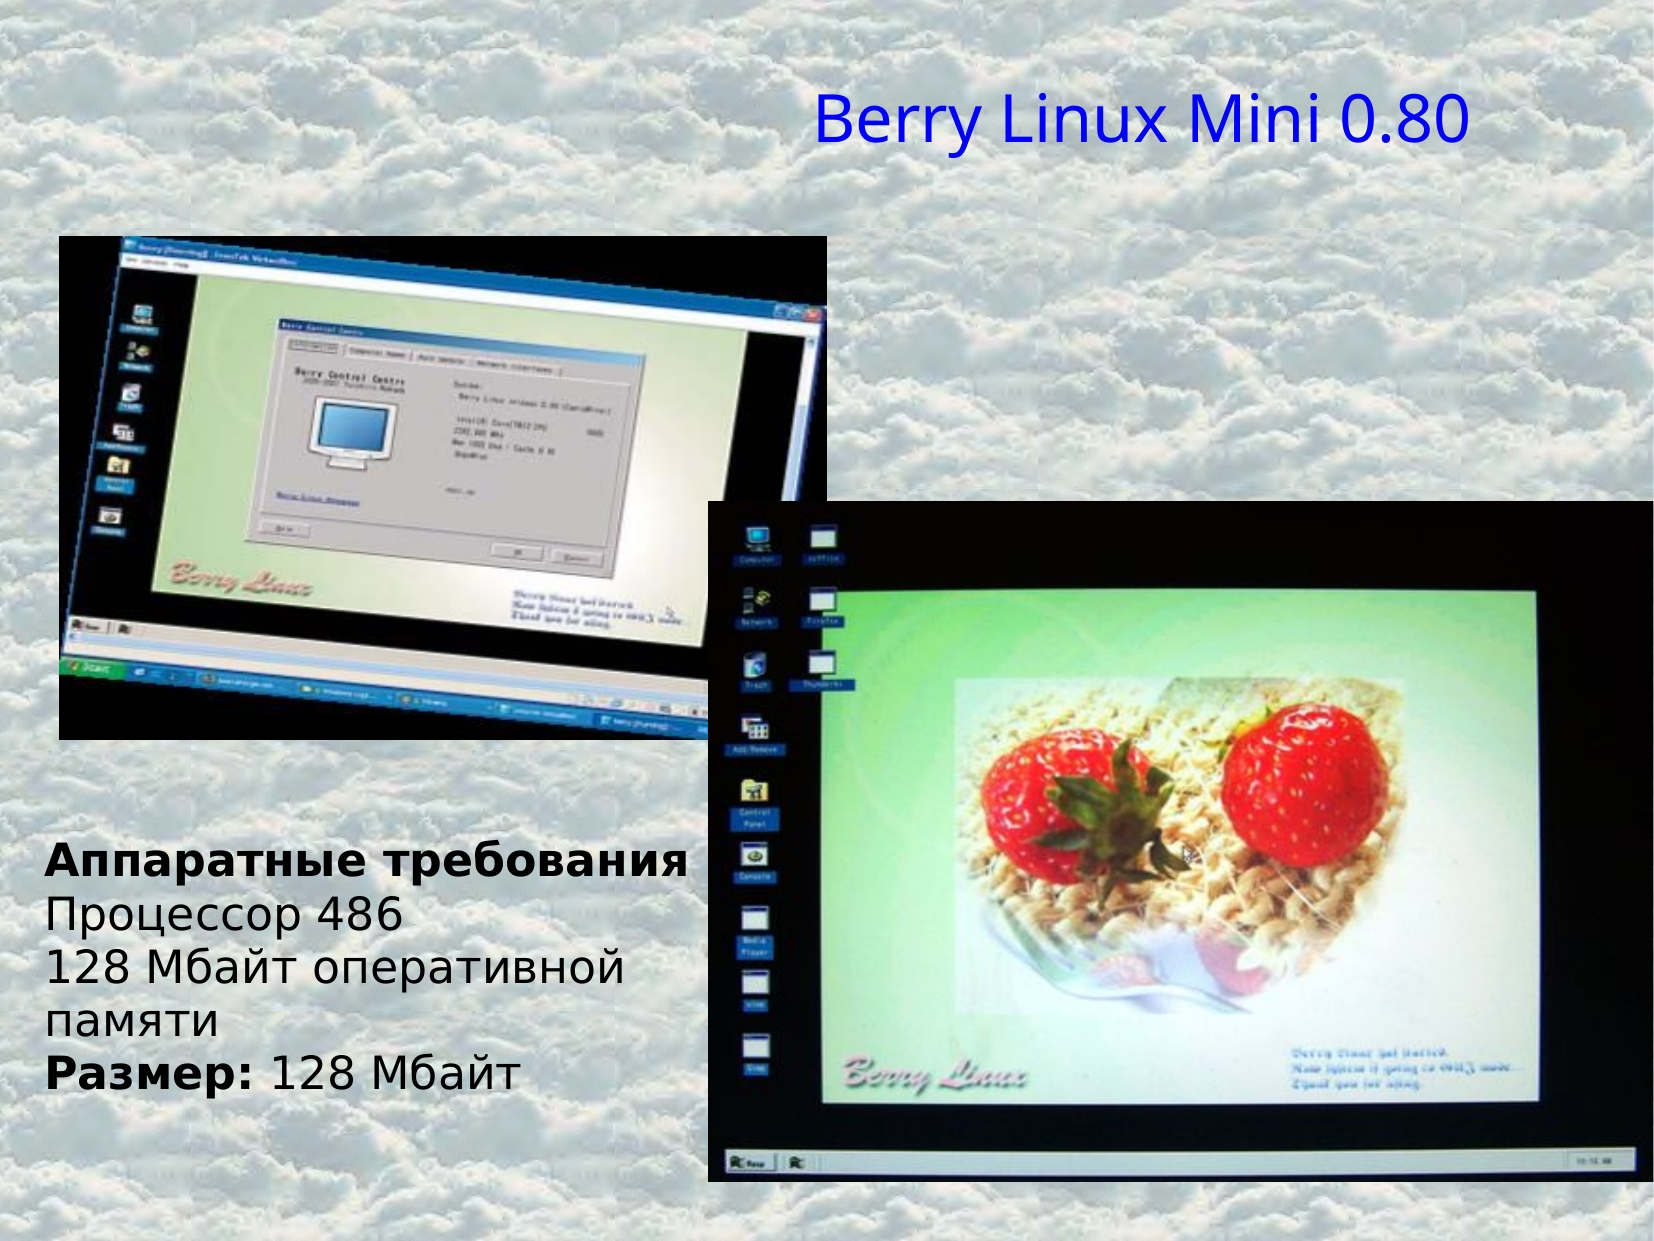

Berry Linux Mini 0.80
Аппаратные требования
Процессор 486
128 Мбайт оперативной
памяти
Размер: 128 Мбайт